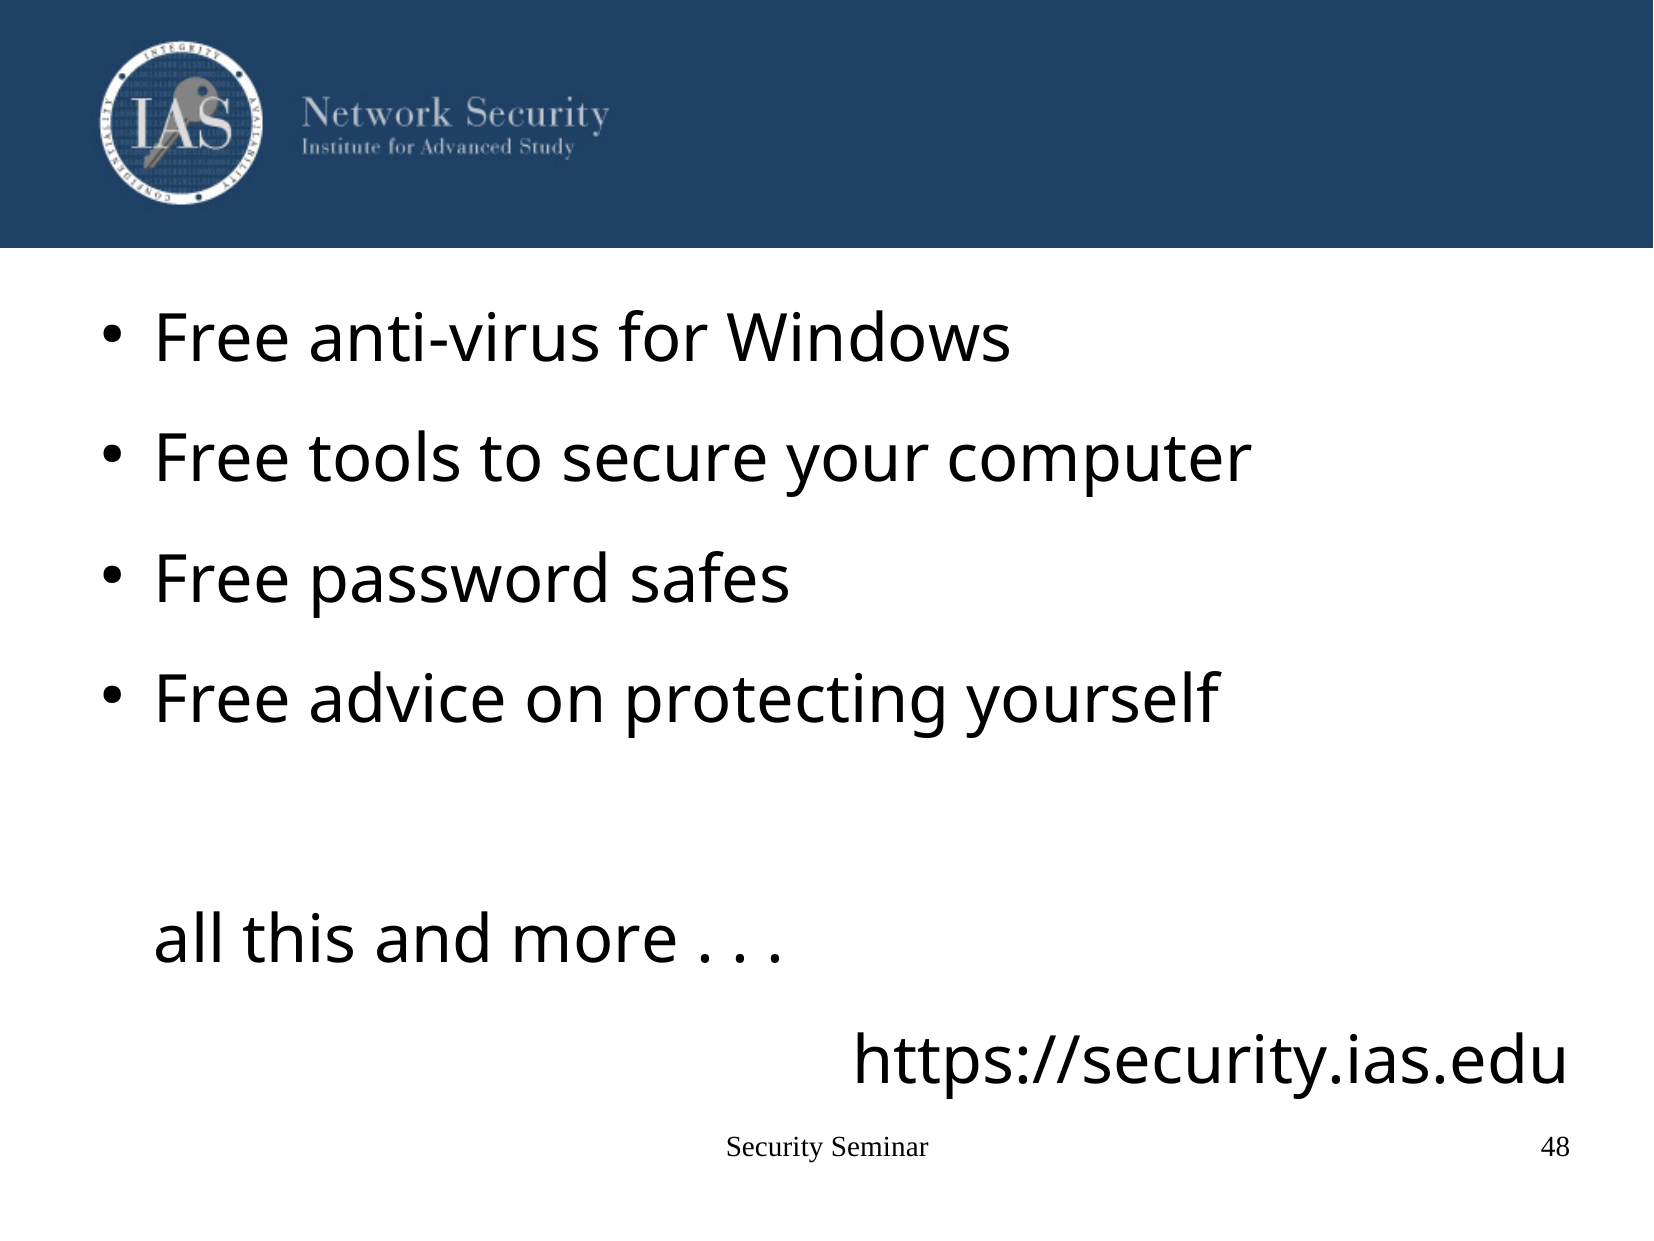

#
Free anti-virus for Windows
Free tools to secure your computer
Free password safes
Free advice on protecting yourself
all this and more . . .
https://security.ias.edu
Security Seminar
48